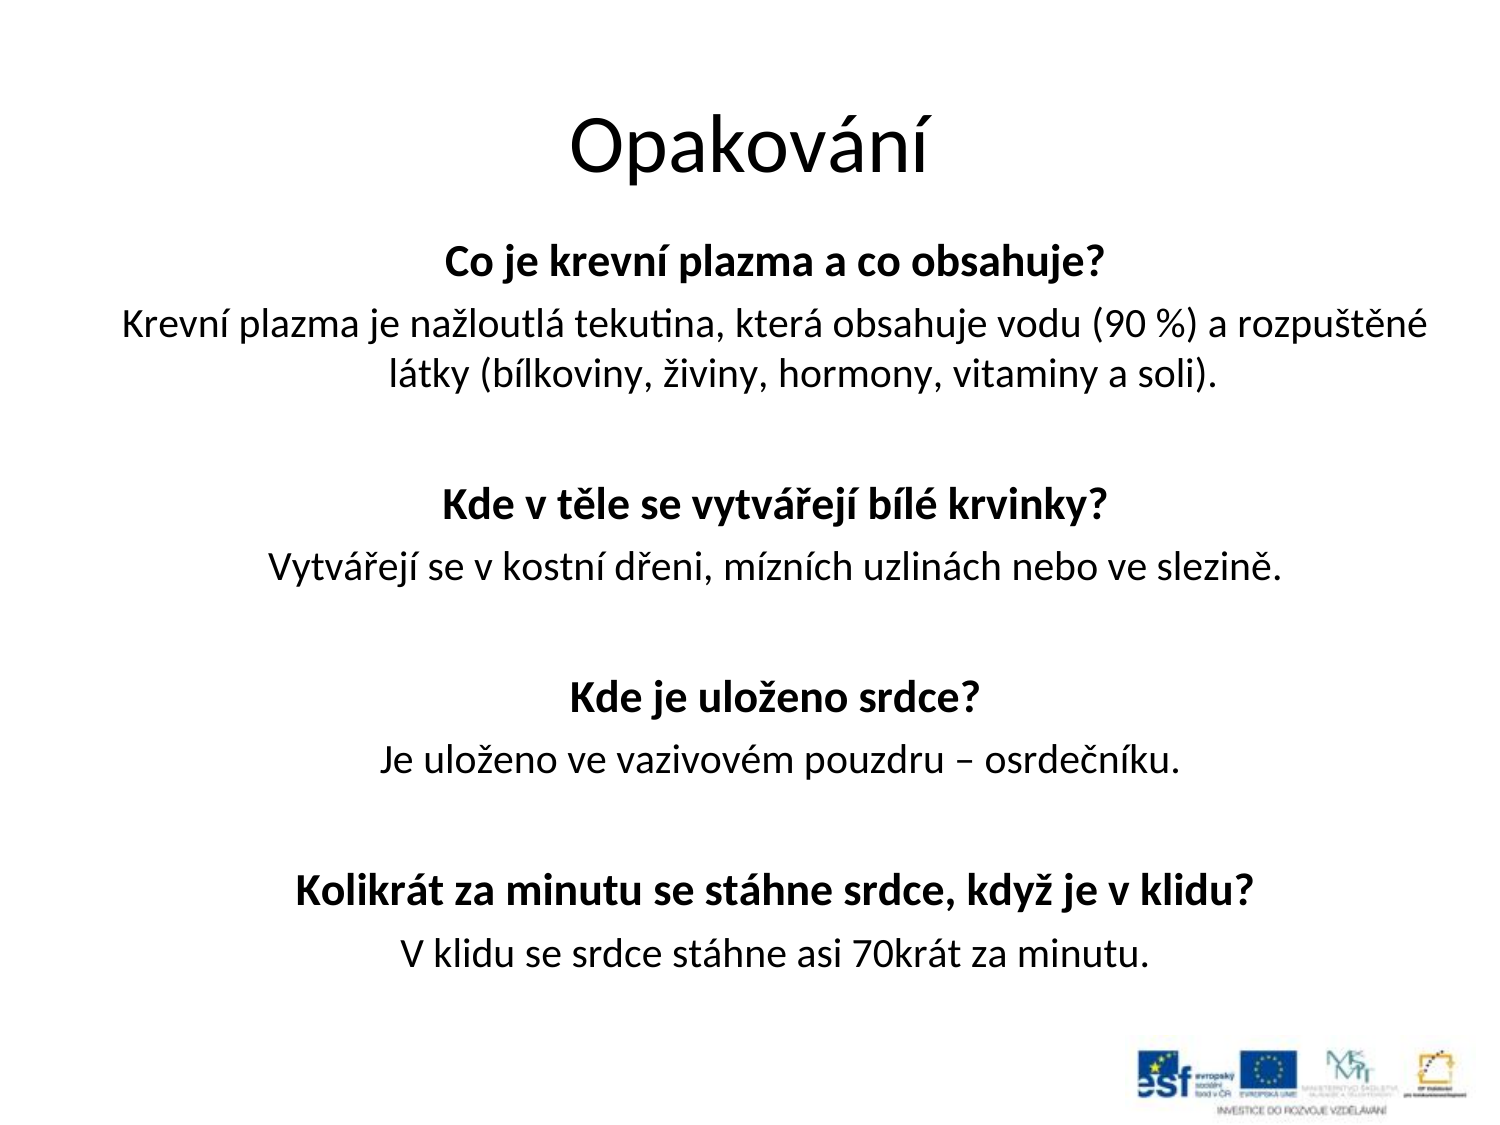

# Opakování
Co je krevní plazma a co obsahuje?
Krevní plazma je nažloutlá tekutina, která obsahuje vodu (90 %) a rozpuštěné látky (bílkoviny, živiny, hormony, vitaminy a soli).
Kde v těle se vytvářejí bílé krvinky?
Vytvářejí se v kostní dřeni, mízních uzlinách nebo ve slezině.
Kde je uloženo srdce?
 Je uloženo ve vazivovém pouzdru – osrdečníku.
Kolikrát za minutu se stáhne srdce, když je v klidu?
V klidu se srdce stáhne asi 70krát za minutu.